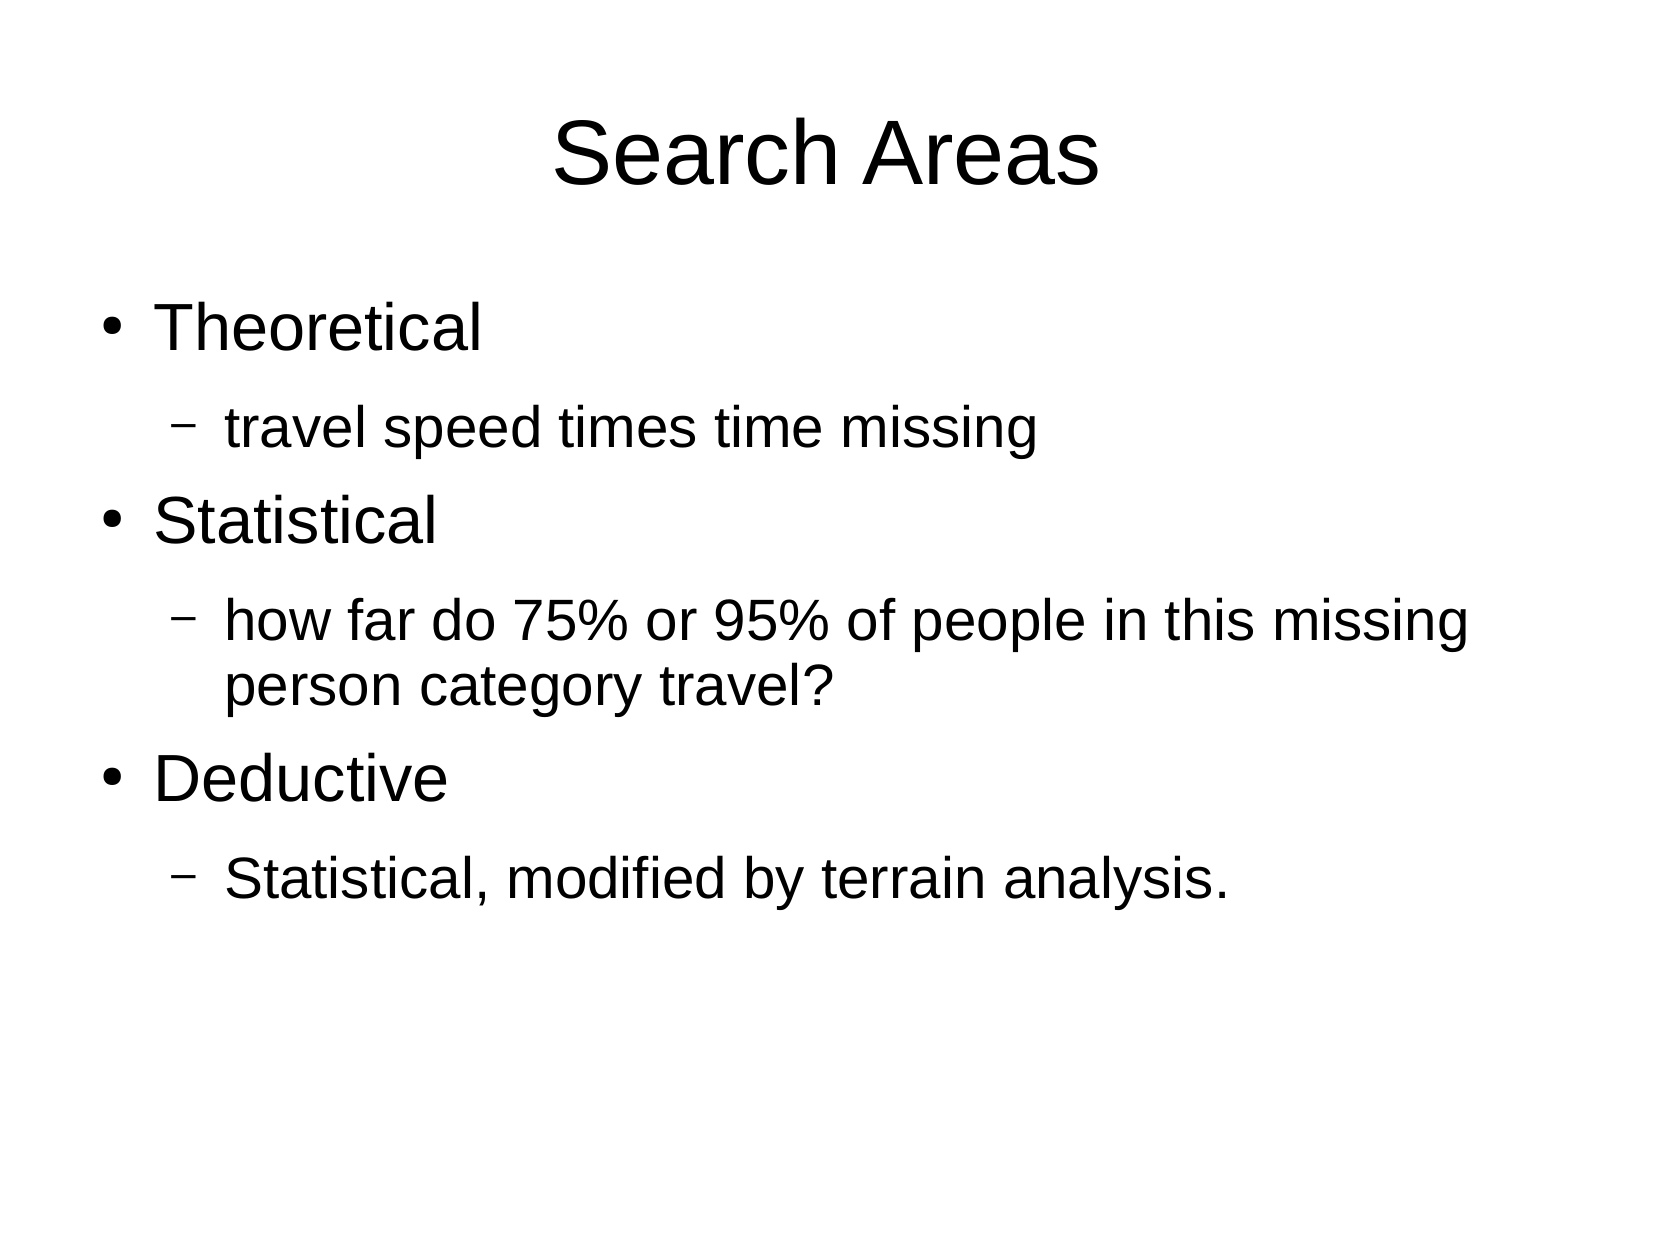

# Search Areas
Theoretical
travel speed times time missing
Statistical
how far do 75% or 95% of people in this missing person category travel?
Deductive
Statistical, modified by terrain analysis.